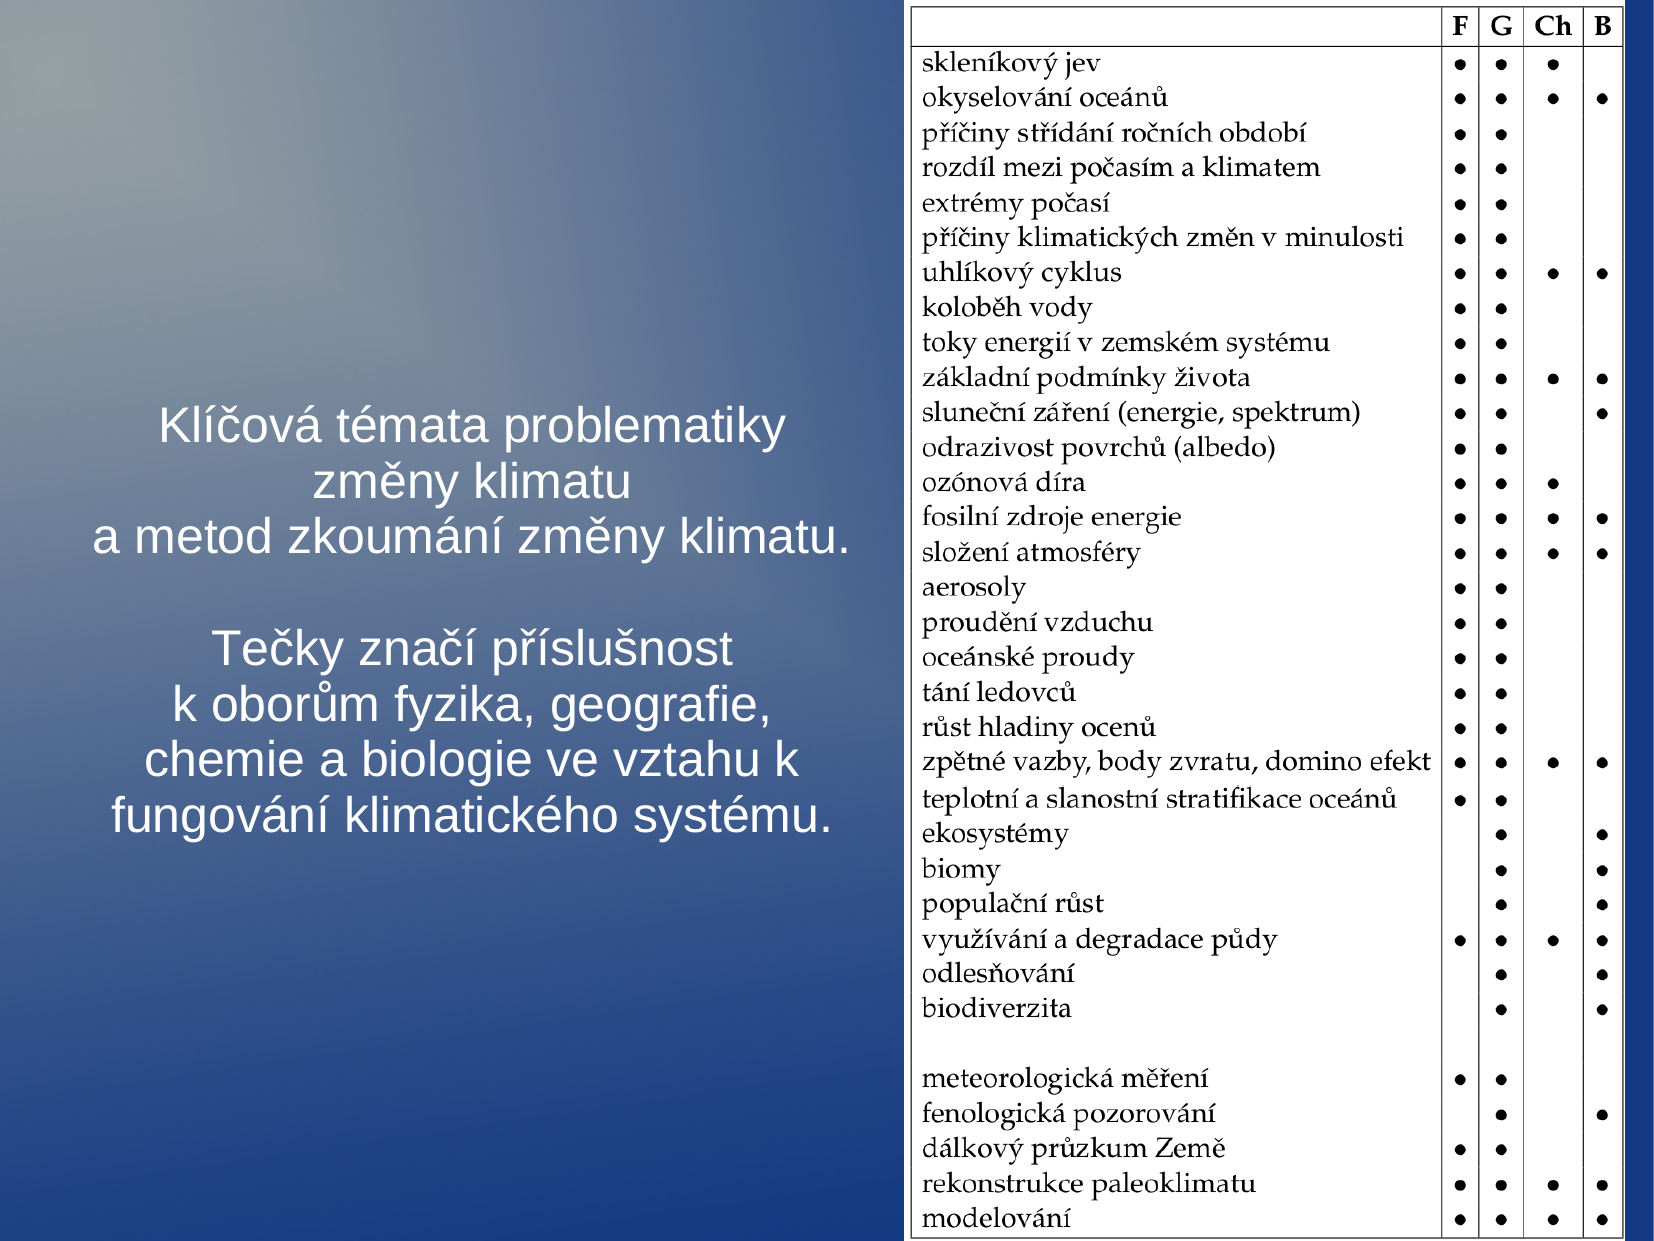

# Klíčová témata problematiky změny klimatu a metod zkoumání změny klimatu. Tečky značí příslušnost k oborům fyzika, geografie, chemie a biologie ve vztahu k fungování klimatického systému.